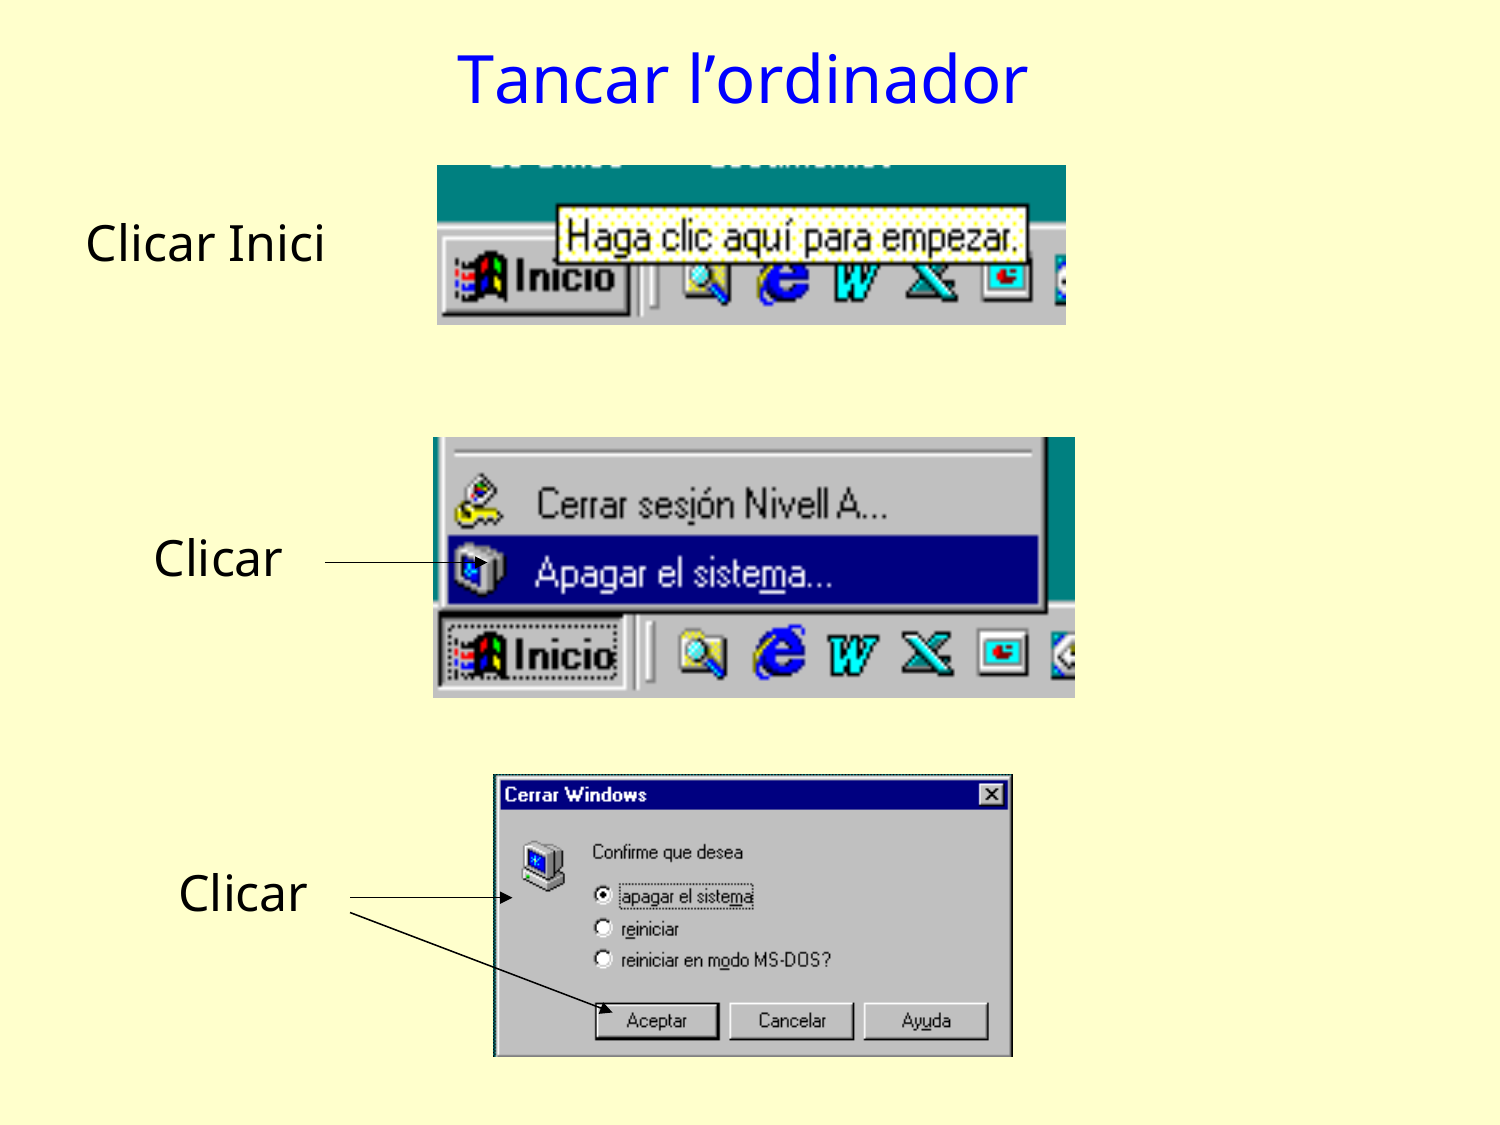

Tancar l’ordinador
Clicar Inici
Clicar
Clicar
Nivell A